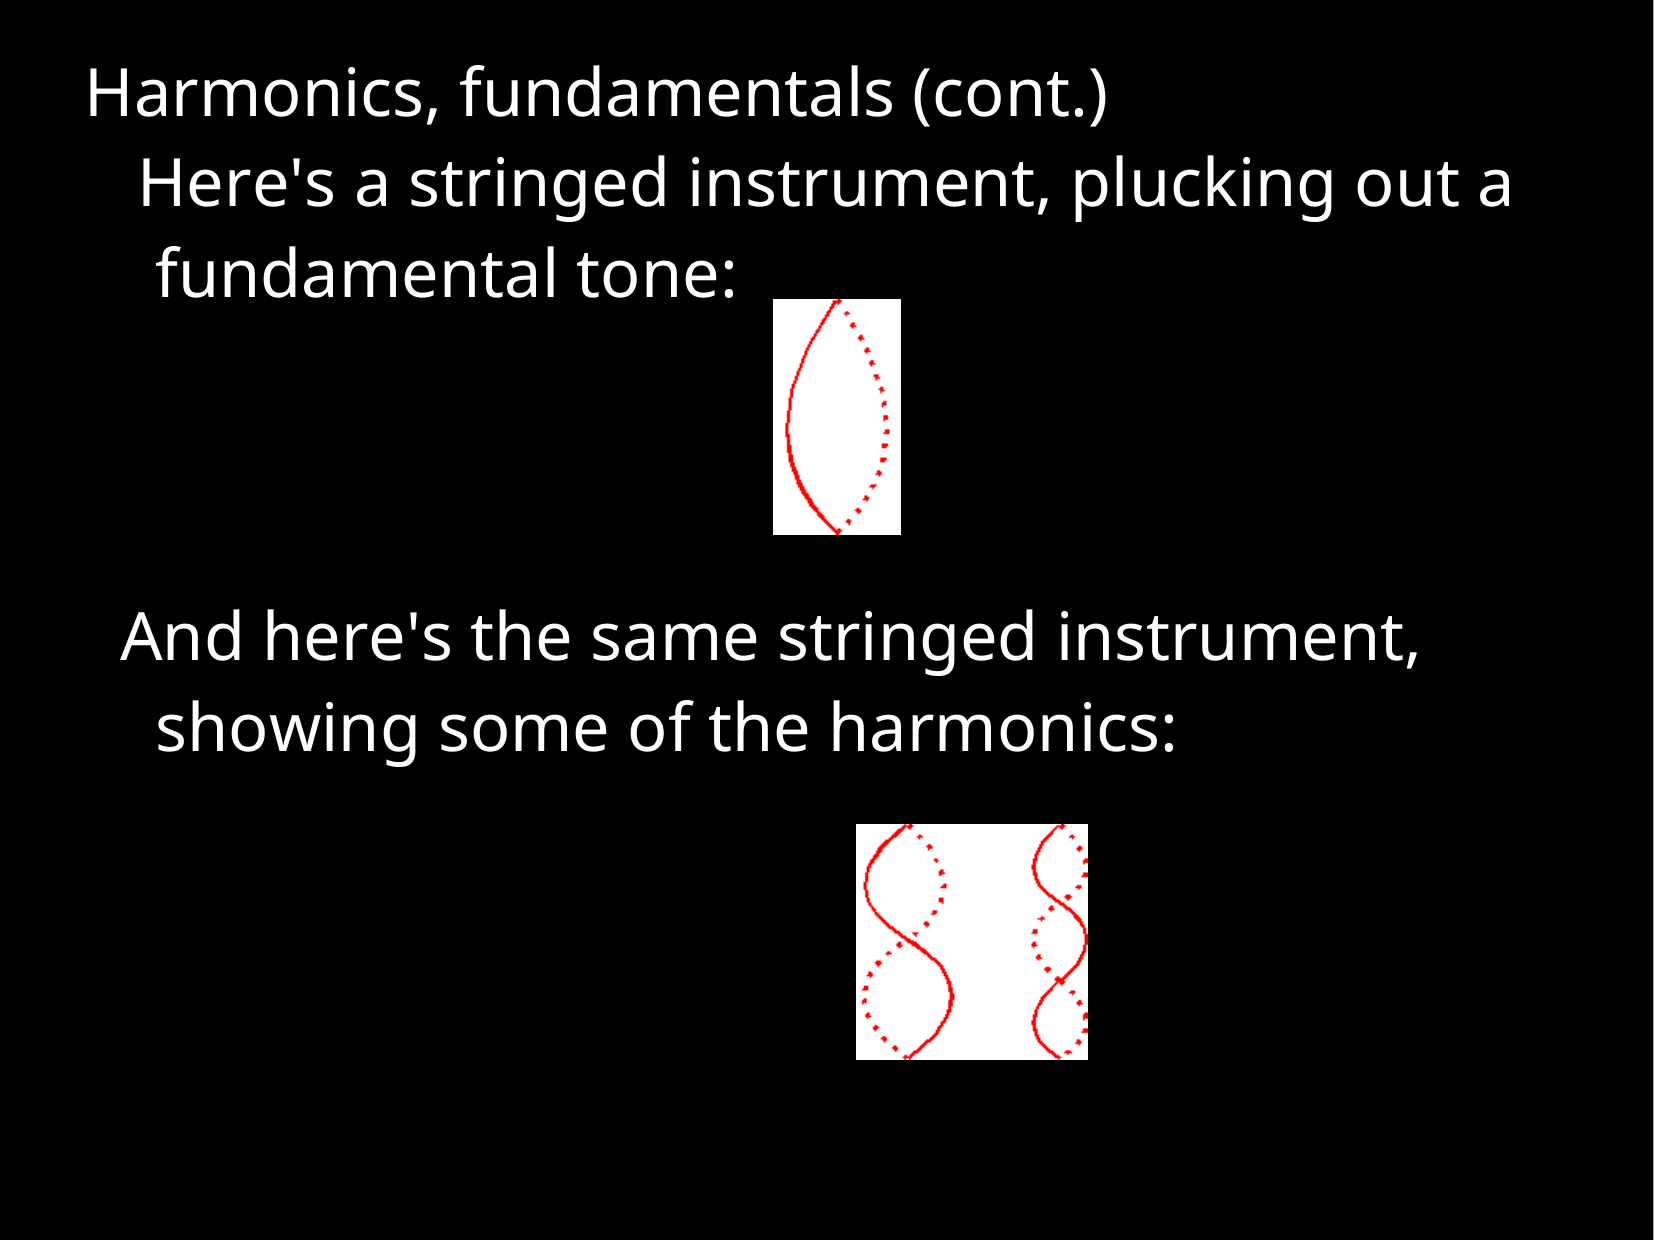

Harmonics, fundamentals (cont.)
 Here's a stringed instrument, plucking out a fundamental tone:
And here's the same stringed instrument, showing some of the harmonics: